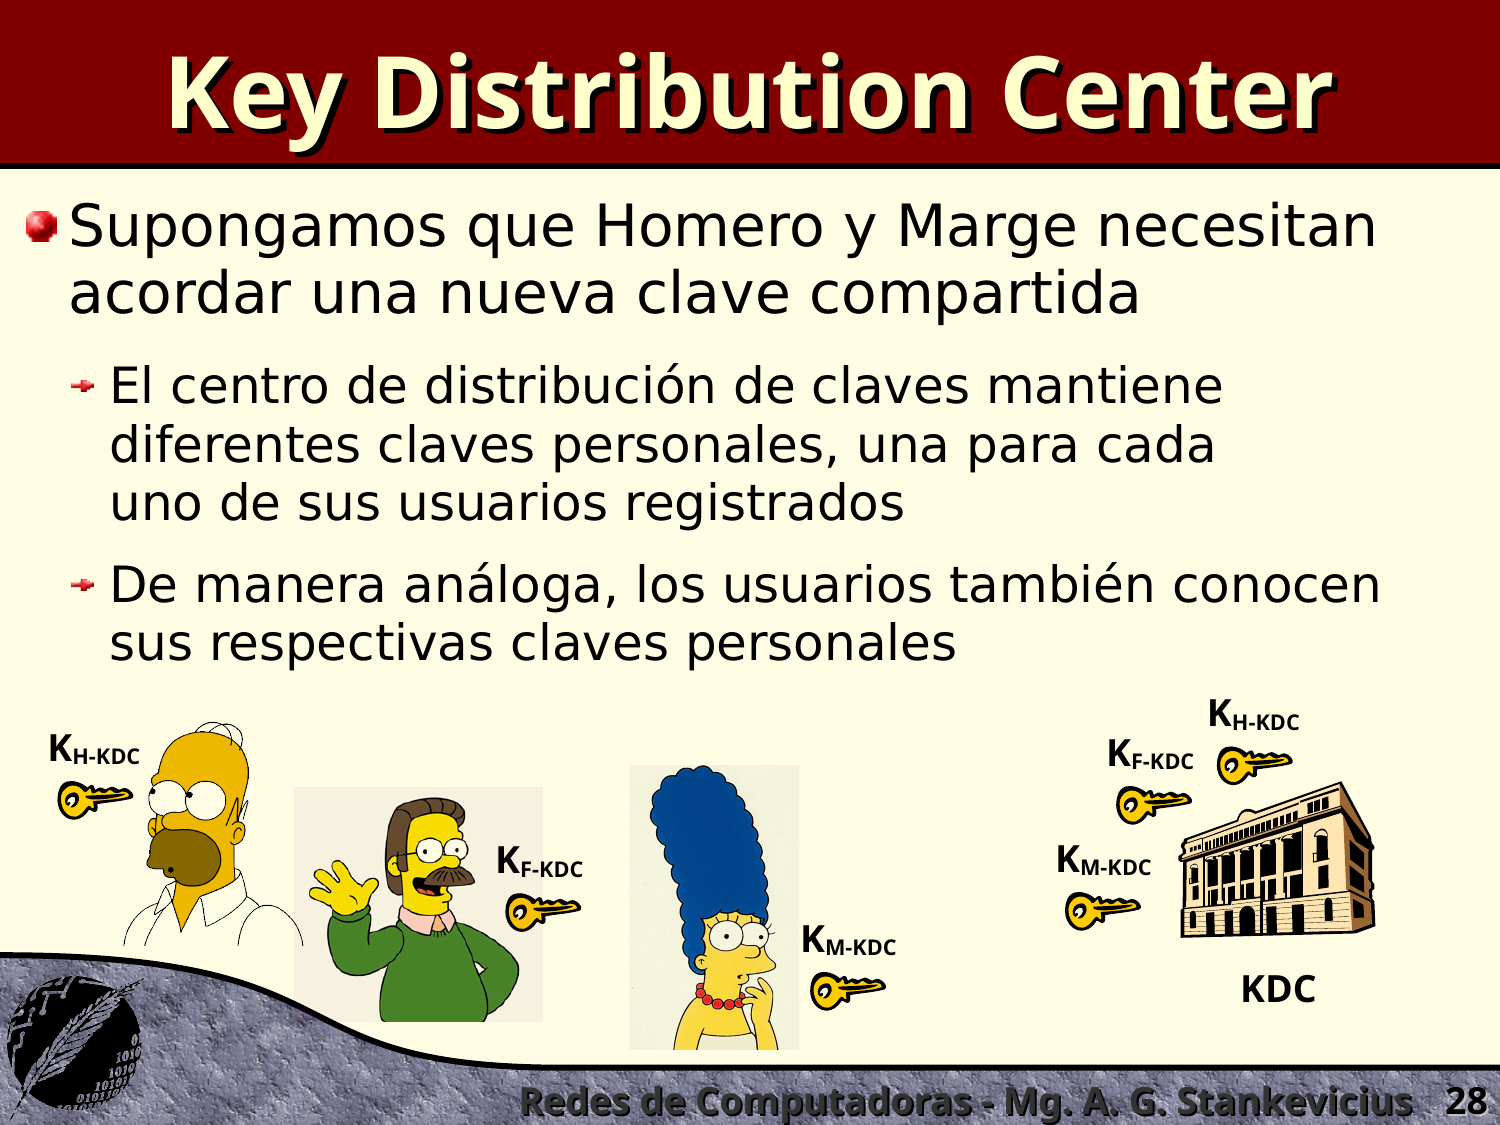

# Key Distribution Center
Supongamos que Homero y Marge necesitan acordar una nueva clave compartida
El centro de distribución de claves mantiene diferentes claves personales, una para cada
uno de sus usuarios registrados
De manera análoga, los usuarios también conocen
sus respectivas claves personales
KH-KDC
KH-KDC
KF-KDC
KM-KDC
KF-KDC
KM-KDC
KDC
28